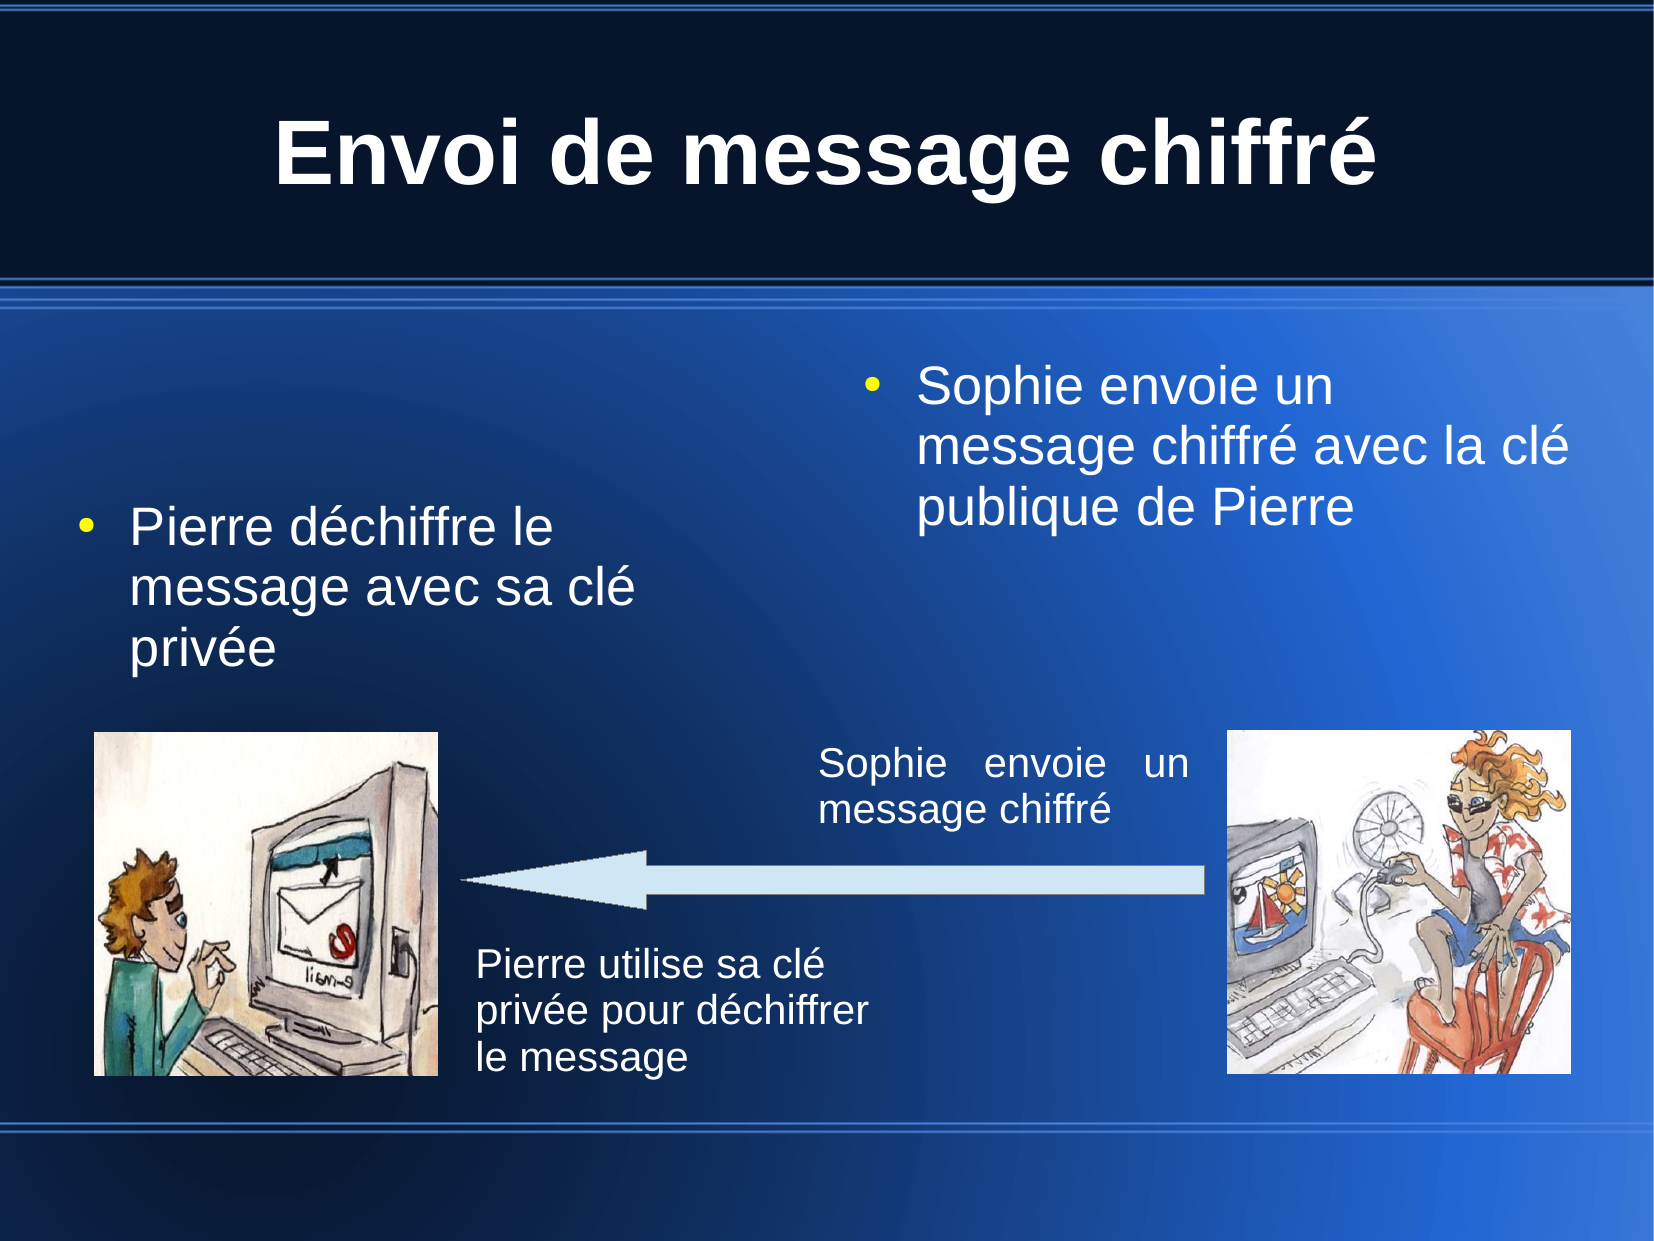

# Envoi de message chiffré
Sophie envoie un message chiffré avec la clé publique de Pierre
Pierre déchiffre le message avec sa clé privée
Sophie envoie un message chiffré
Pierre utilise sa clé privée pour déchiffrer le message